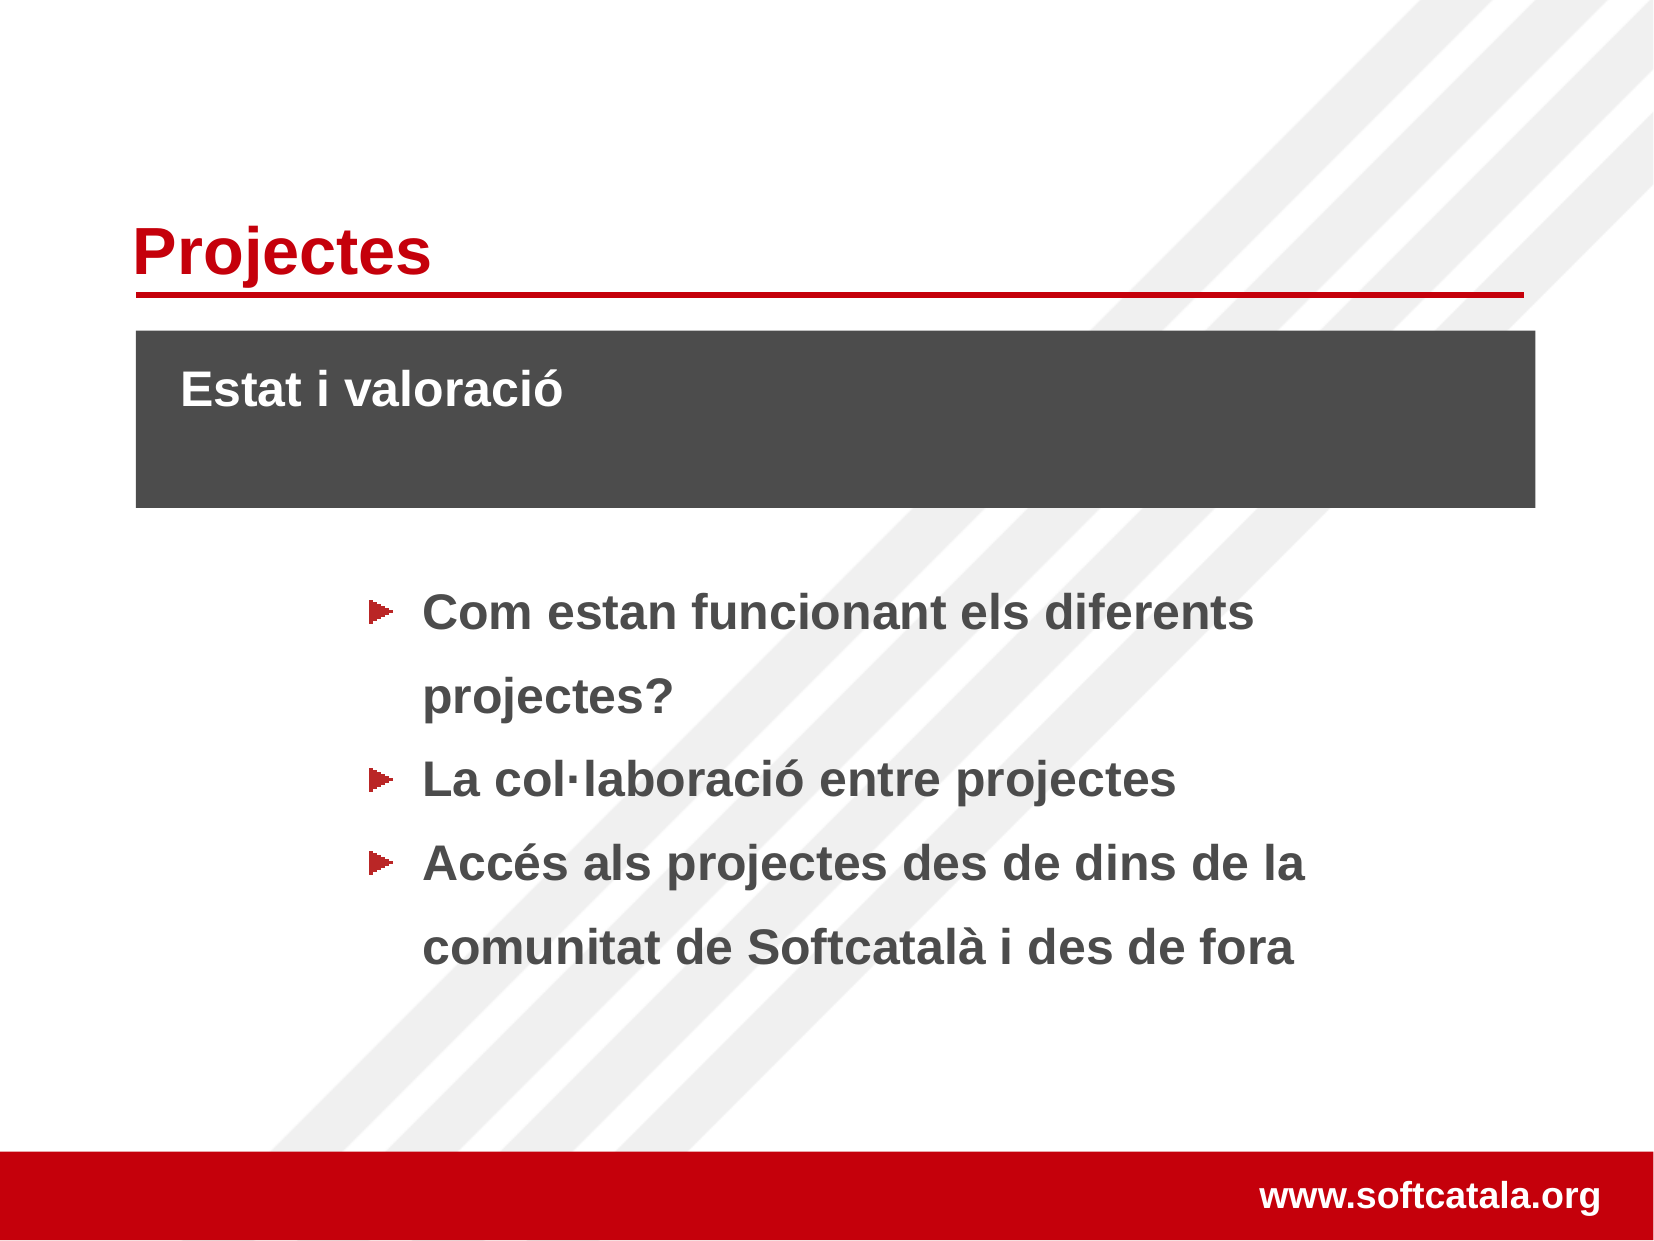

Projectes
Estat i valoració
Com estan funcionant els diferents projectes?
La col·laboració entre projectes
Accés als projectes des de dins de la comunitat de Softcatalà i des de fora
 www.softcatala.org